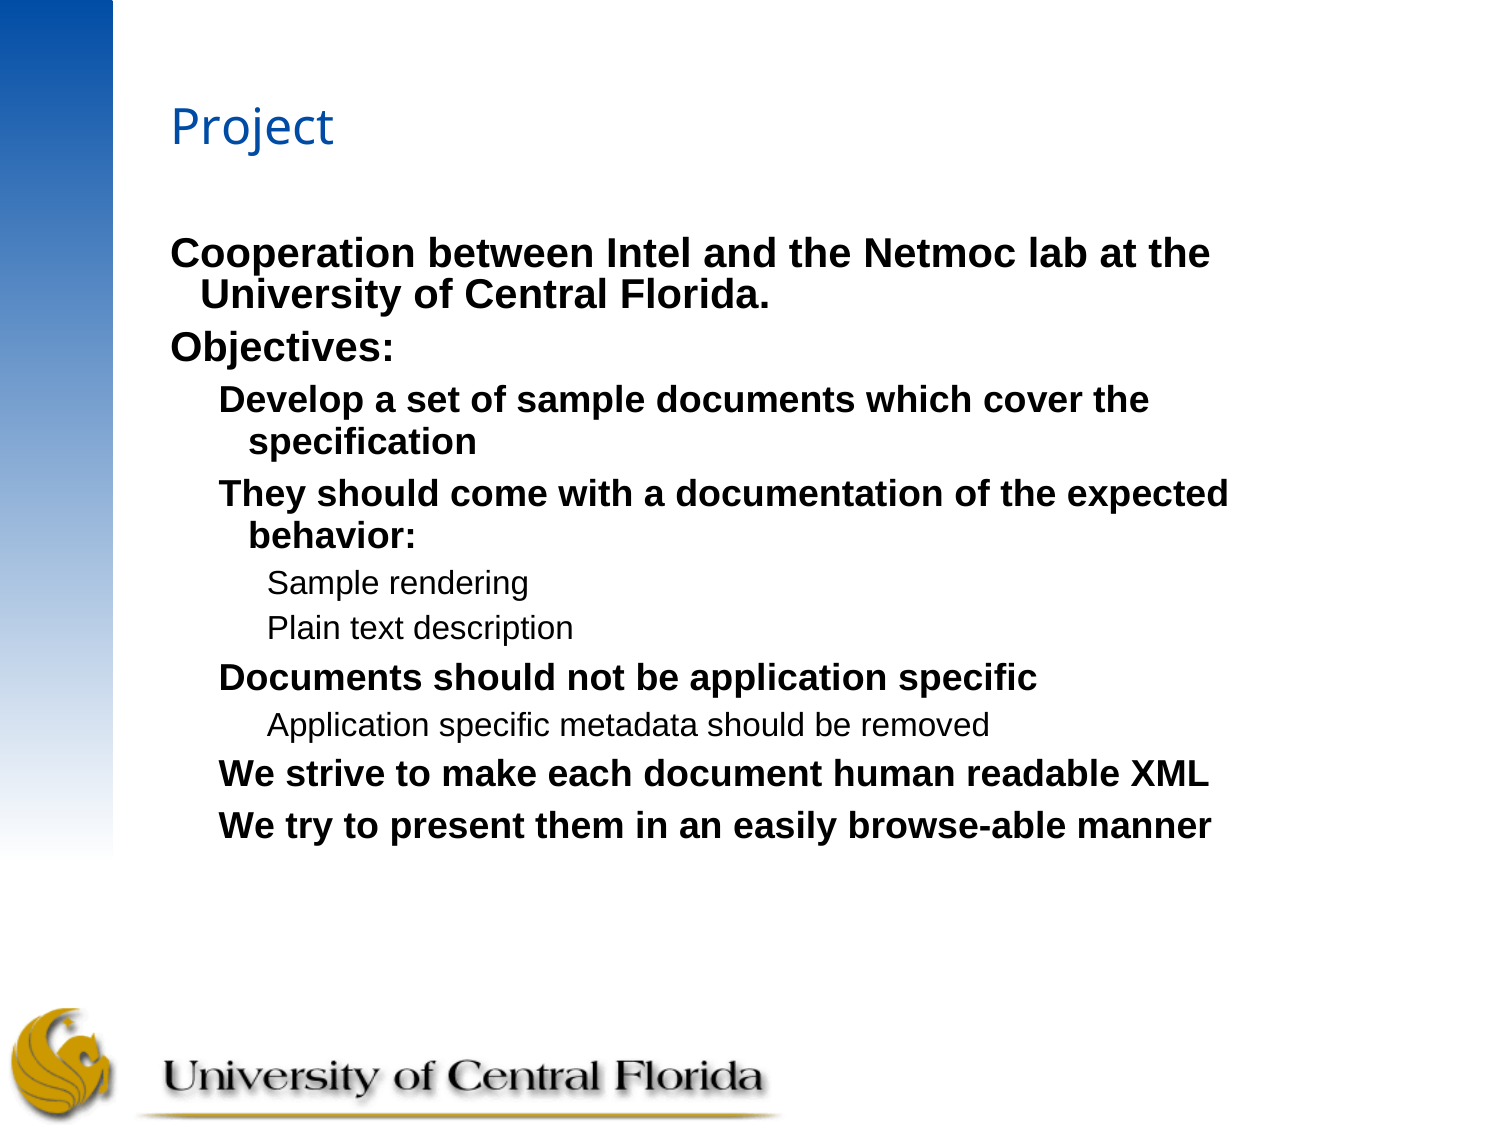

# Project
Cooperation between Intel and the Netmoc lab at the University of Central Florida.
Objectives:
Develop a set of sample documents which cover the specification
They should come with a documentation of the expected behavior:
Sample rendering
Plain text description
Documents should not be application specific
Application specific metadata should be removed
We strive to make each document human readable XML
We try to present them in an easily browse-able manner